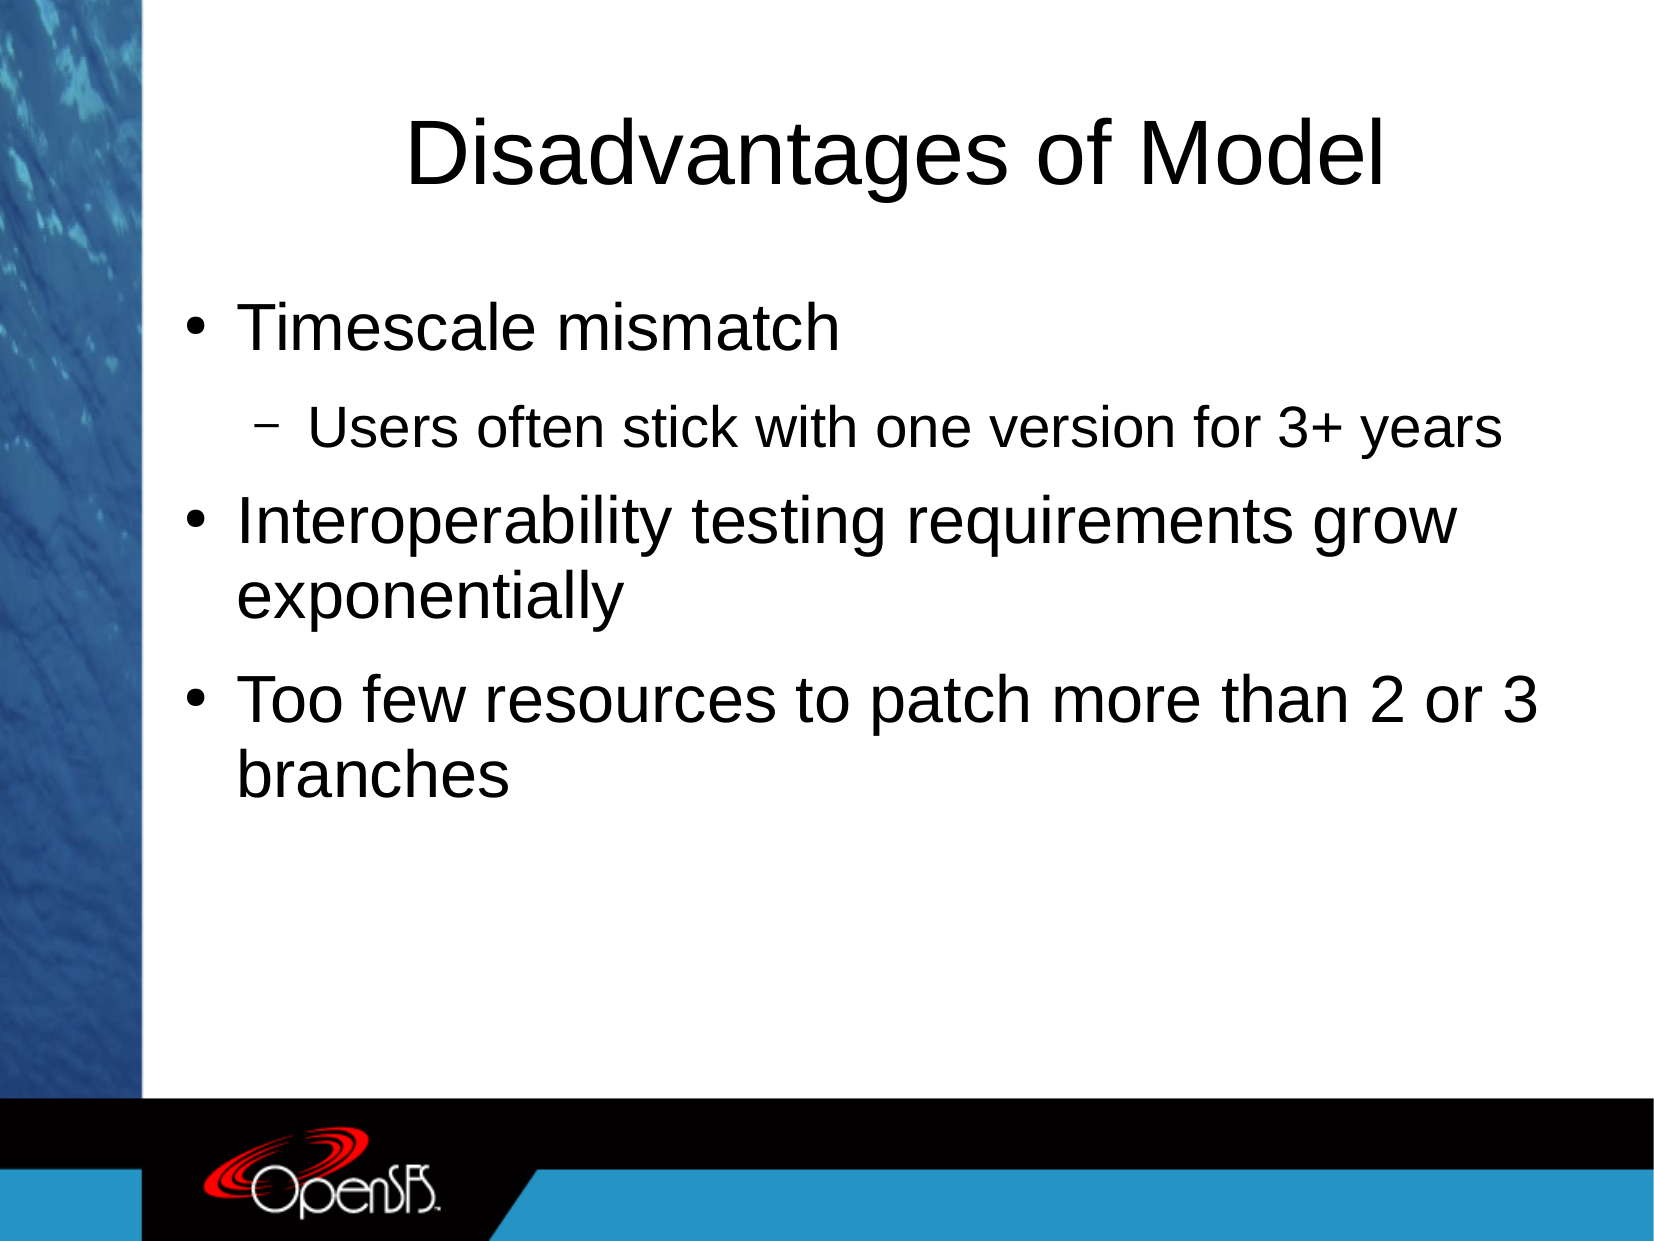

# Disadvantages of Model
Timescale mismatch
Users often stick with one version for 3+ years
Interoperability testing requirements grow exponentially
Too few resources to patch more than 2 or 3 branches